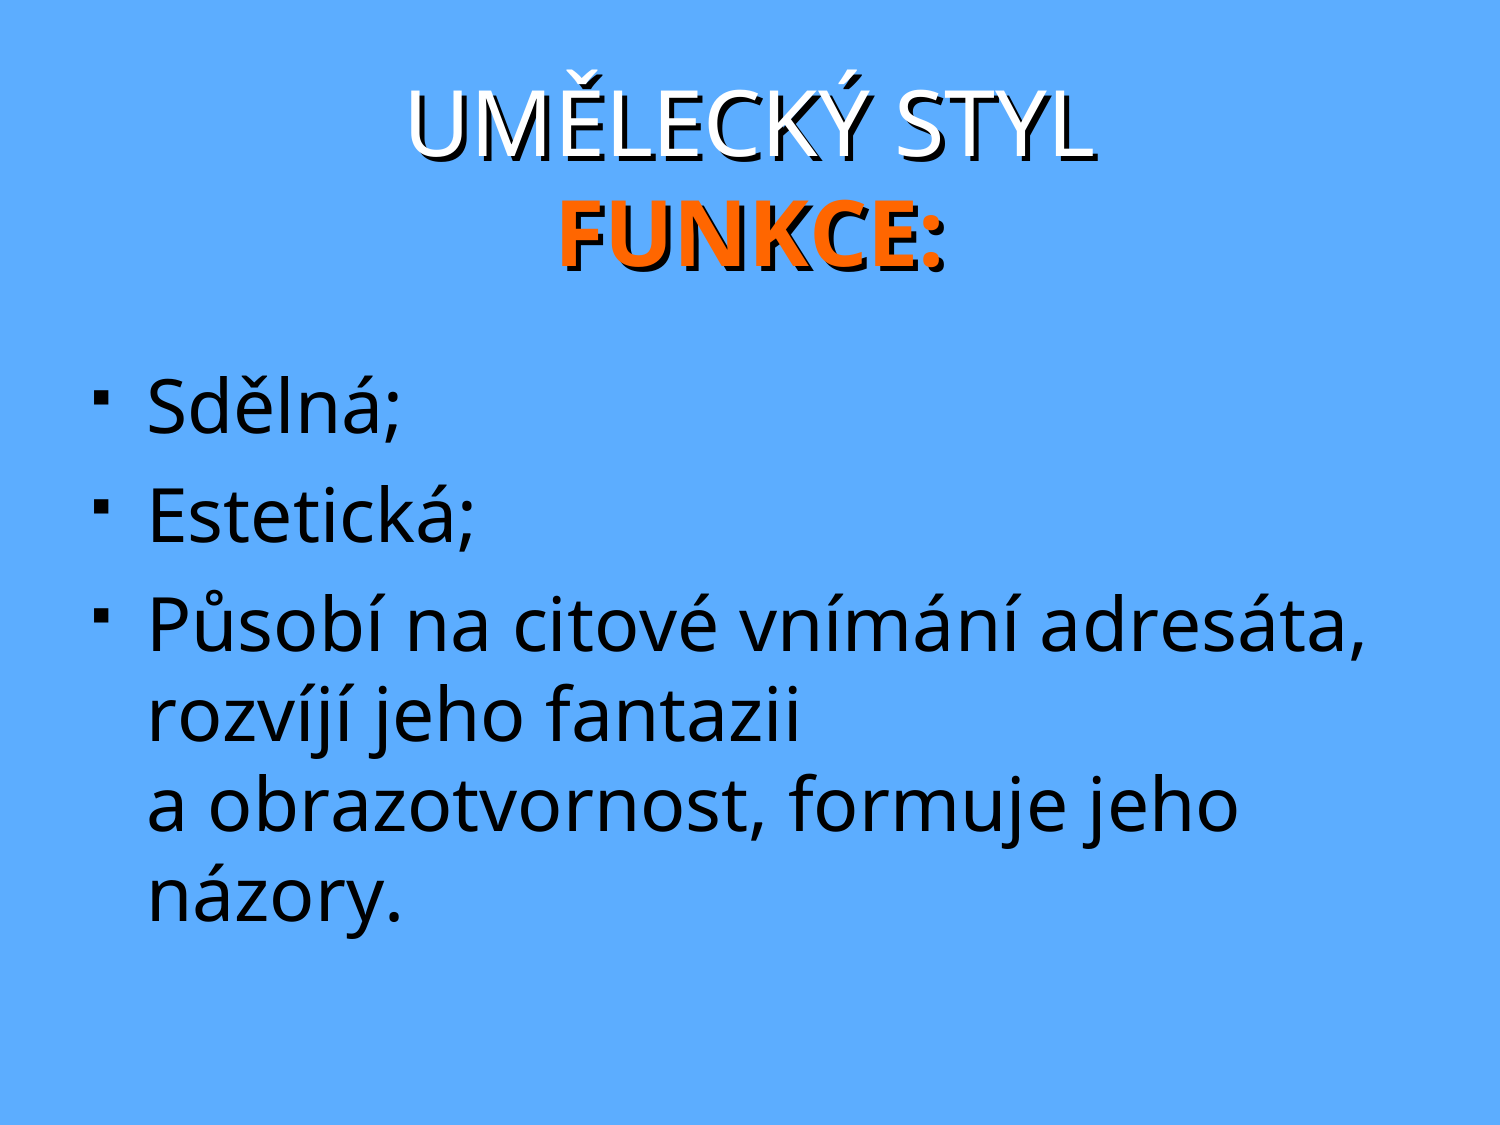

# UMĚLECKÝ STYL FUNKCE:
Sdělná;
Estetická;
Působí na citové vnímání adresáta, rozvíjí jeho fantazii
a obrazotvornost, formuje jeho názory.